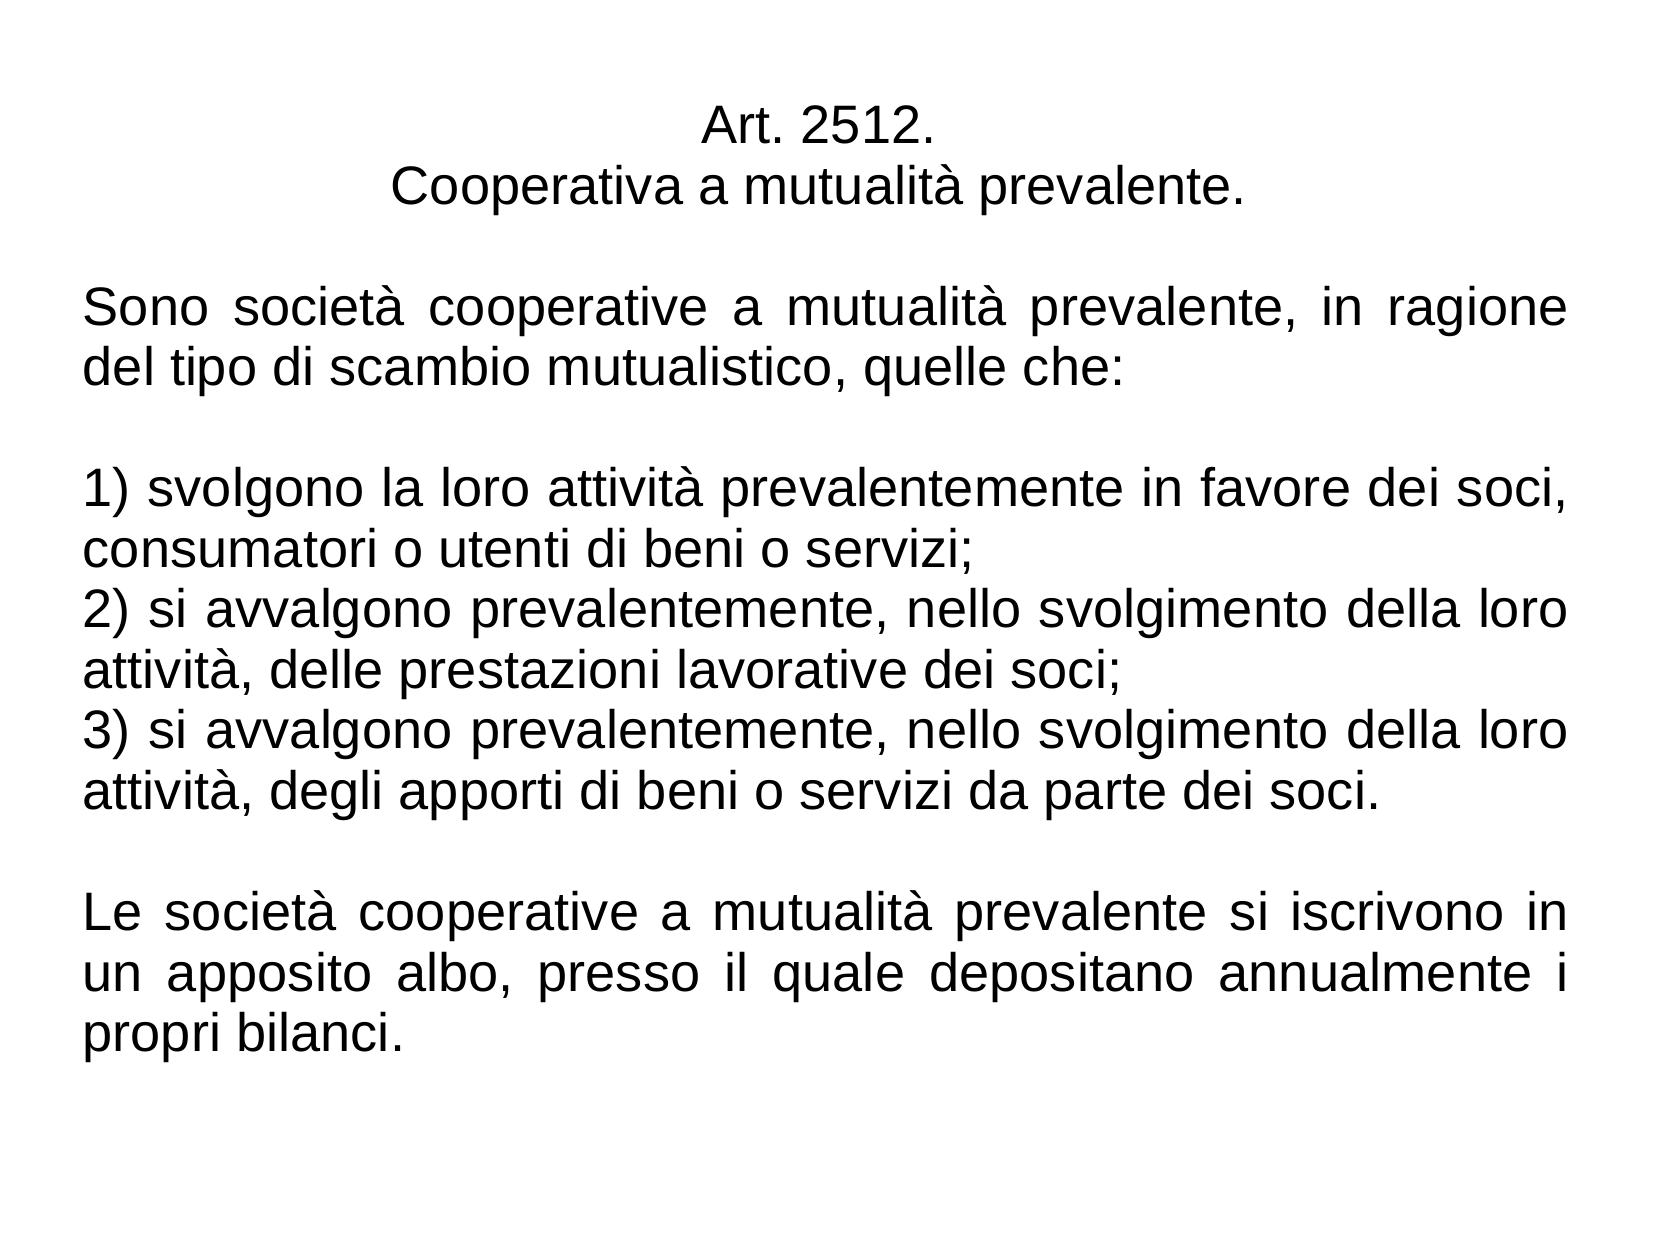

# Art. 2512.
Cooperativa a mutualità prevalente.
Sono società cooperative a mutualità prevalente, in ragione del tipo di scambio mutualistico, quelle che:
1) svolgono la loro attività prevalentemente in favore dei soci, consumatori o utenti di beni o servizi;
2) si avvalgono prevalentemente, nello svolgimento della loro attività, delle prestazioni lavorative dei soci;
3) si avvalgono prevalentemente, nello svolgimento della loro attività, degli apporti di beni o servizi da parte dei soci.
Le società cooperative a mutualità prevalente si iscrivono in un apposito albo, presso il quale depositano annualmente i propri bilanci.